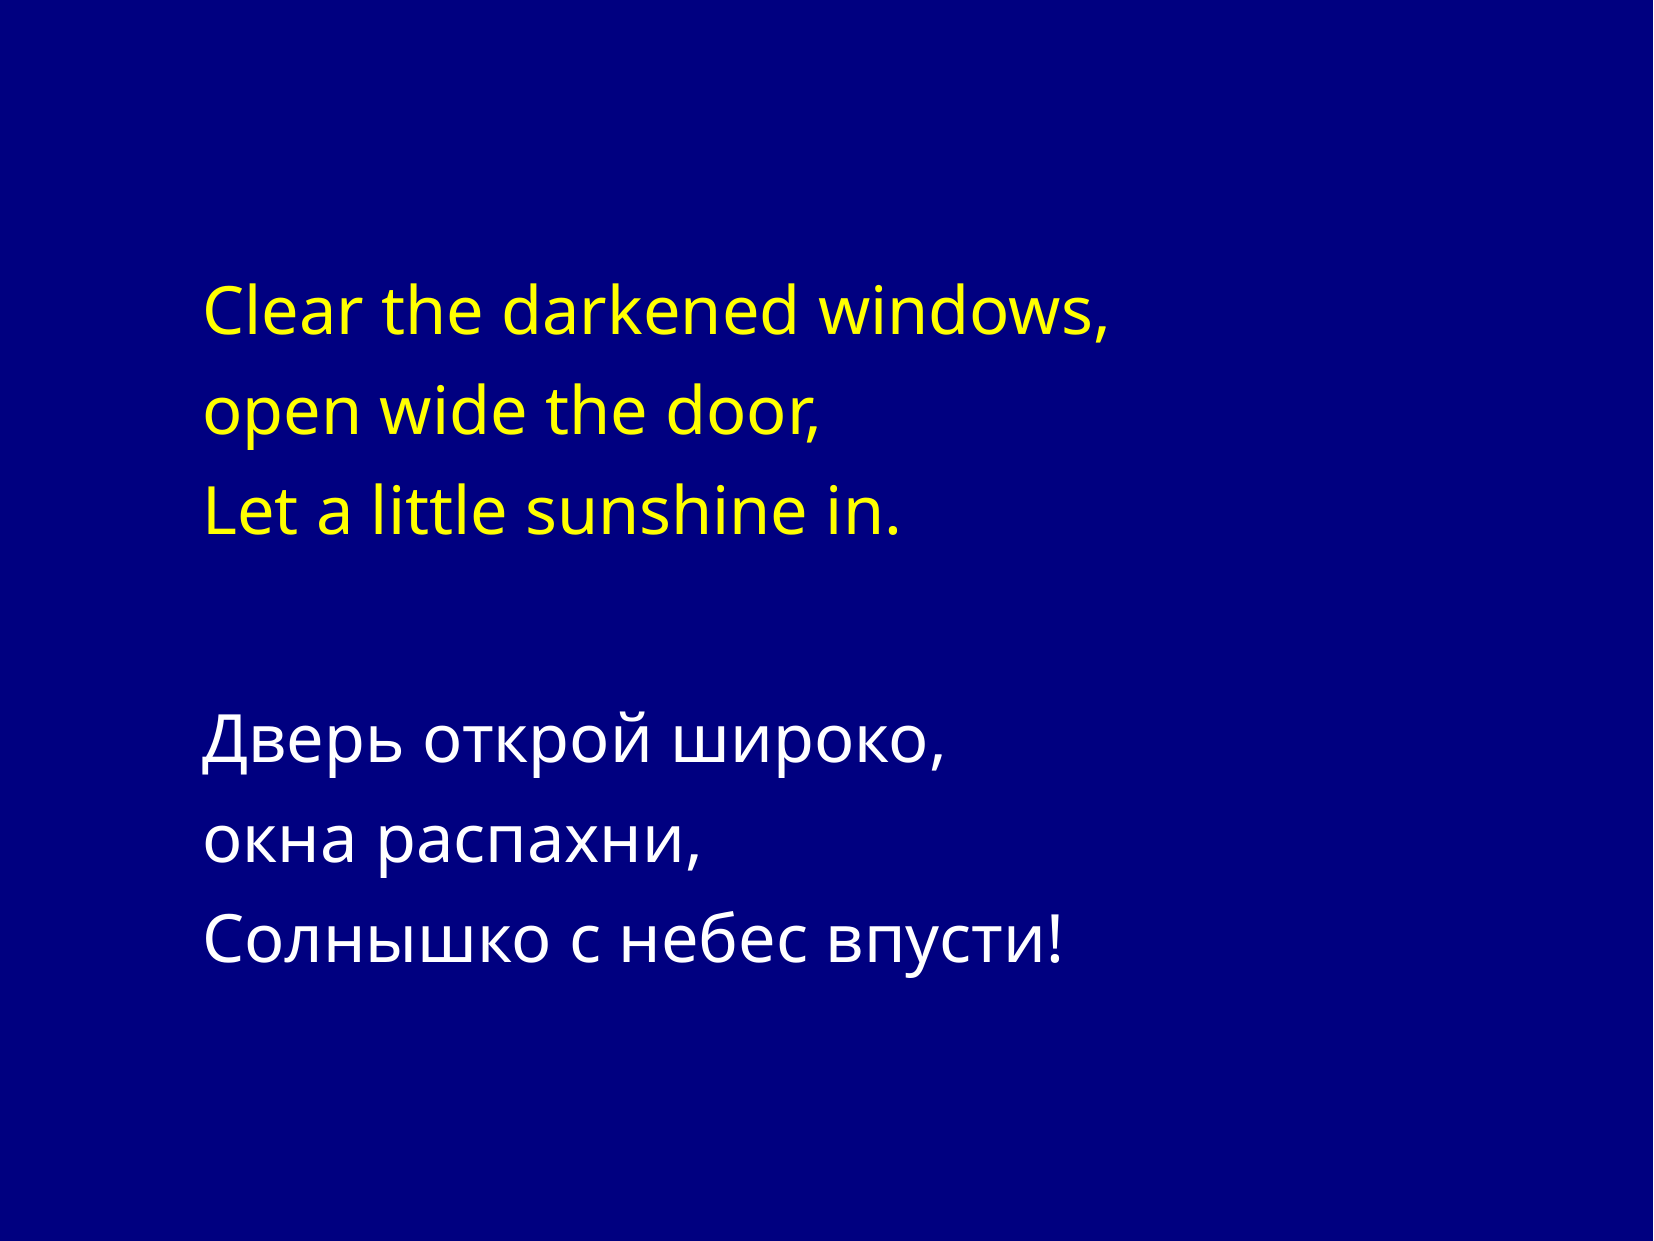

Clear the darkened windows,
	open wide the door,
	Let a little sunshine in.
	Дверь открой широко,
	окна распахни,
	Солнышко с небес впусти!